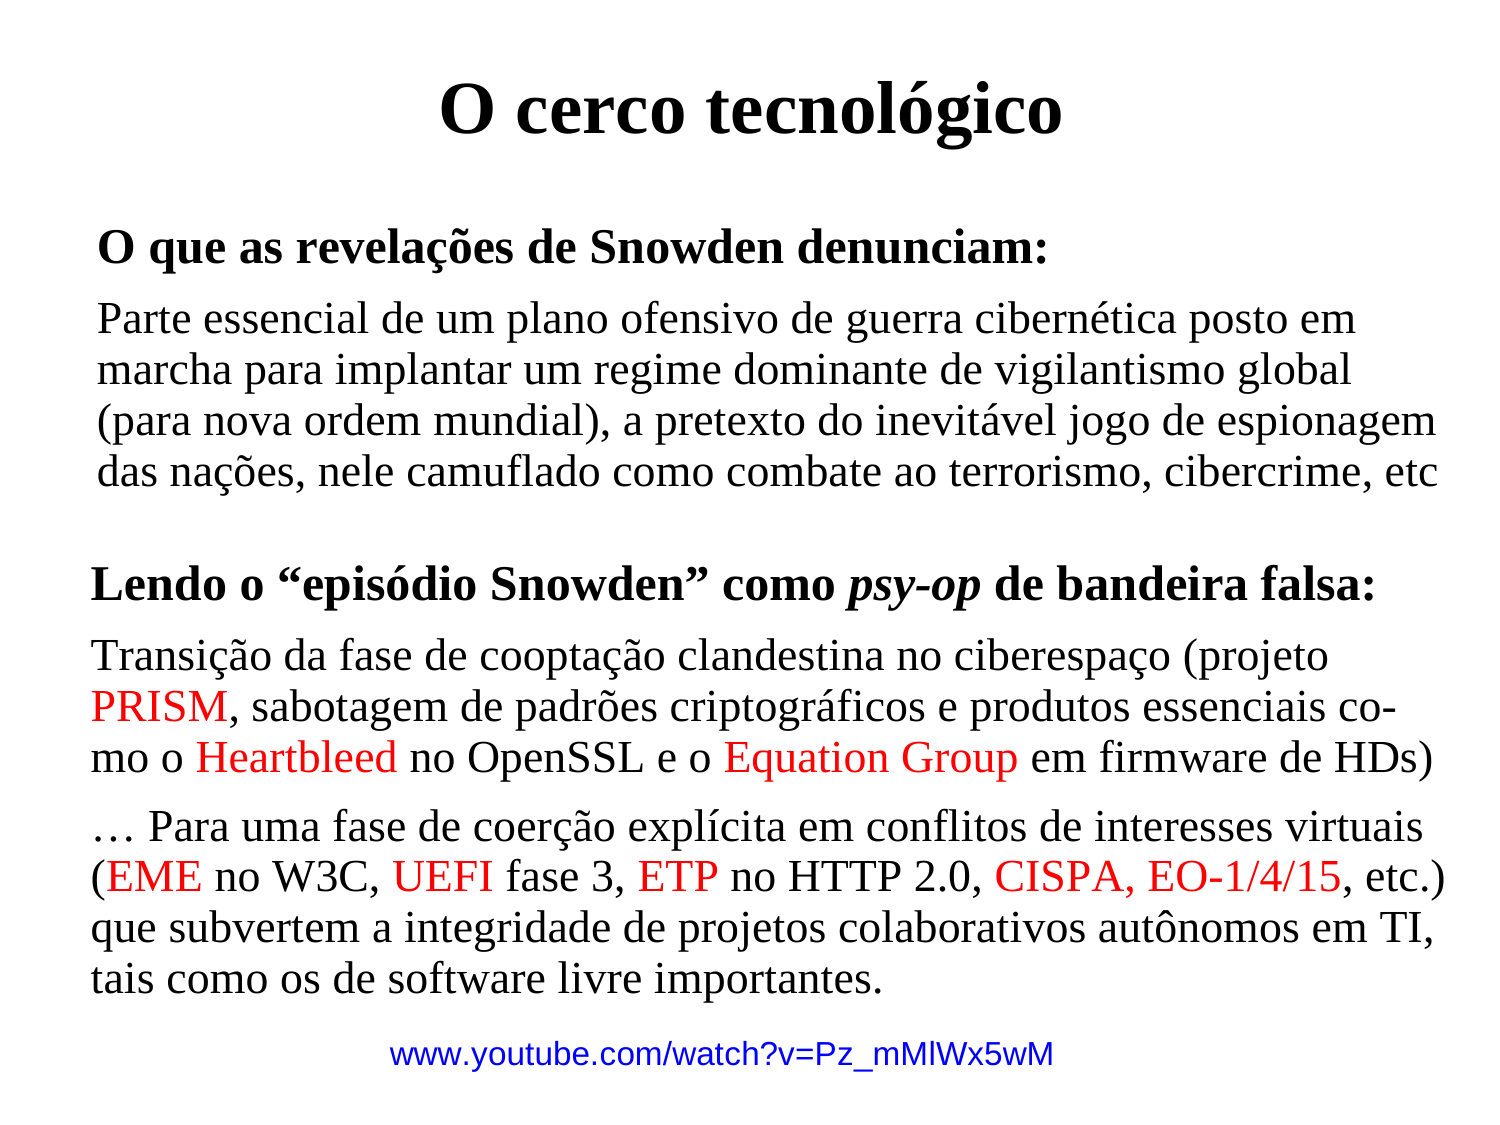

# O cerco tecnológico
O que as revelações de Snowden denunciam:
Parte essencial de um plano ofensivo de guerra cibernética posto em
marcha para implantar um regime dominante de vigilantismo global
(para nova ordem mundial), a pretexto do inevitável jogo de espionagem
das nações, nele camuflado como combate ao terrorismo, cibercrime, etc
Lendo o “episódio Snowden” como psy-op de bandeira falsa:
Transição da fase de cooptação clandestina no ciberespaço (projeto
PRISM, sabotagem de padrões criptográficos e produtos essenciais co-
mo o Heartbleed no OpenSSL e o Equation Group em firmware de HDs)
… Para uma fase de coerção explícita em conflitos de interesses virtuais
(EME no W3C, UEFI fase 3, ETP no HTTP 2.0, CISPA, EO-1/4/15, etc.)
que subvertem a integridade de projetos colaborativos autônomos em TI,
tais como os de software livre importantes.
	www.youtube.com/watch?v=Pz_mMlWx5wM